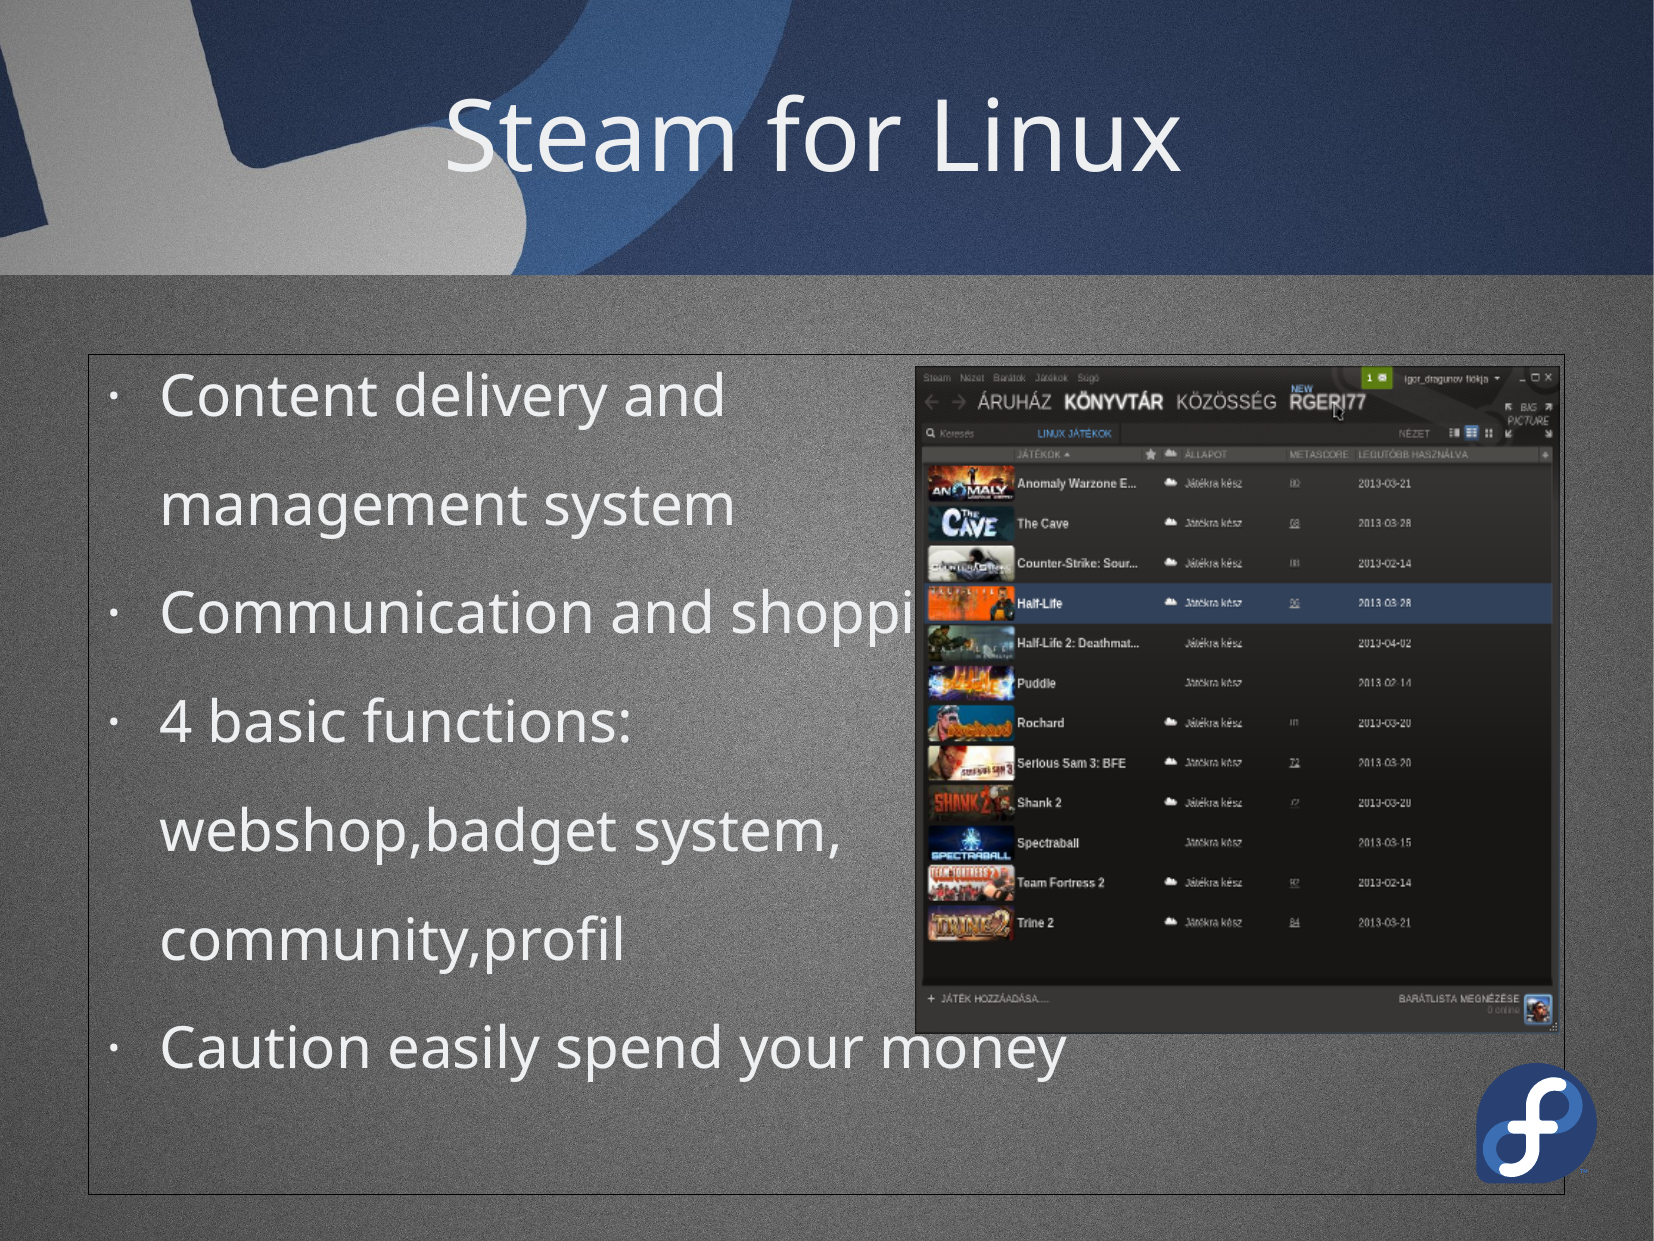

# Steam for Linux
Content delivery and
management system
Communication and shopping
4 basic functions:
webshop,badget system,
community,profil
Caution easily spend your money